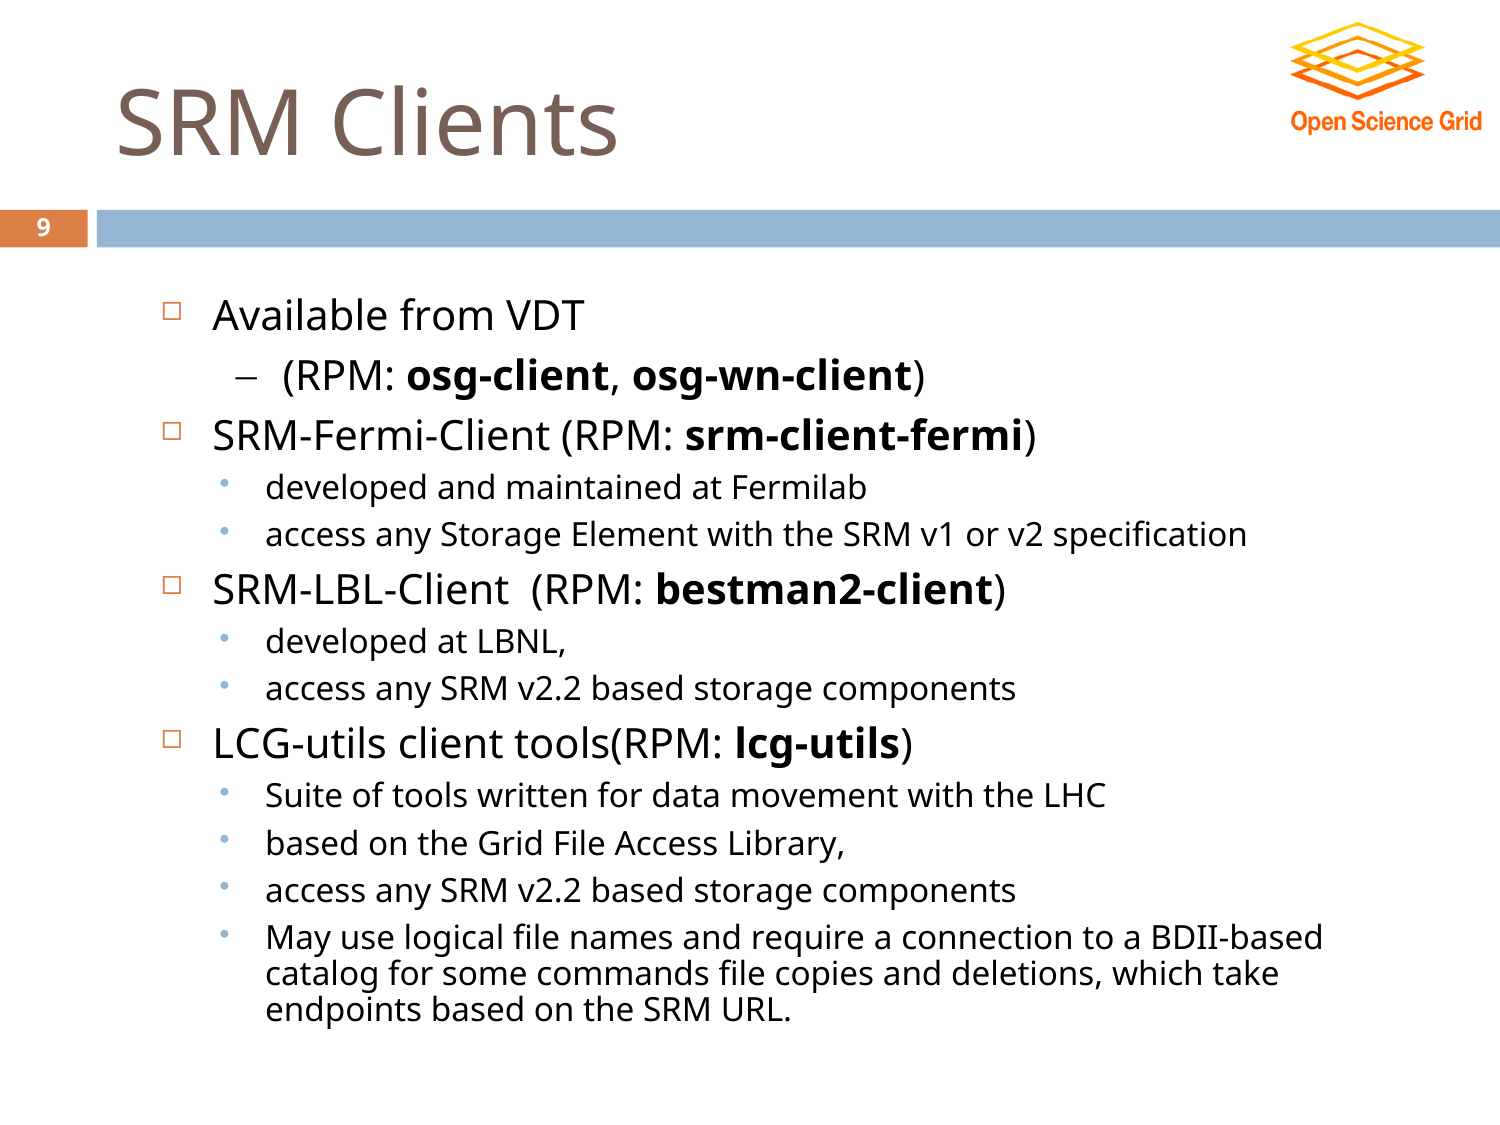

SRM Clients
Available from VDT
(RPM: osg-client, osg-wn-client)
SRM-Fermi-Client (RPM: srm-client-fermi)
developed and maintained at Fermilab
access any Storage Element with the SRM v1 or v2 specification
SRM-LBL-Client (RPM: bestman2-client)
developed at LBNL,
access any SRM v2.2 based storage components
LCG-utils client tools(RPM: lcg-utils)
Suite of tools written for data movement with the LHC
based on the Grid File Access Library,
access any SRM v2.2 based storage components
May use logical file names and require a connection to a BDII-based catalog for some commands file copies and deletions, which take endpoints based on the SRM URL.